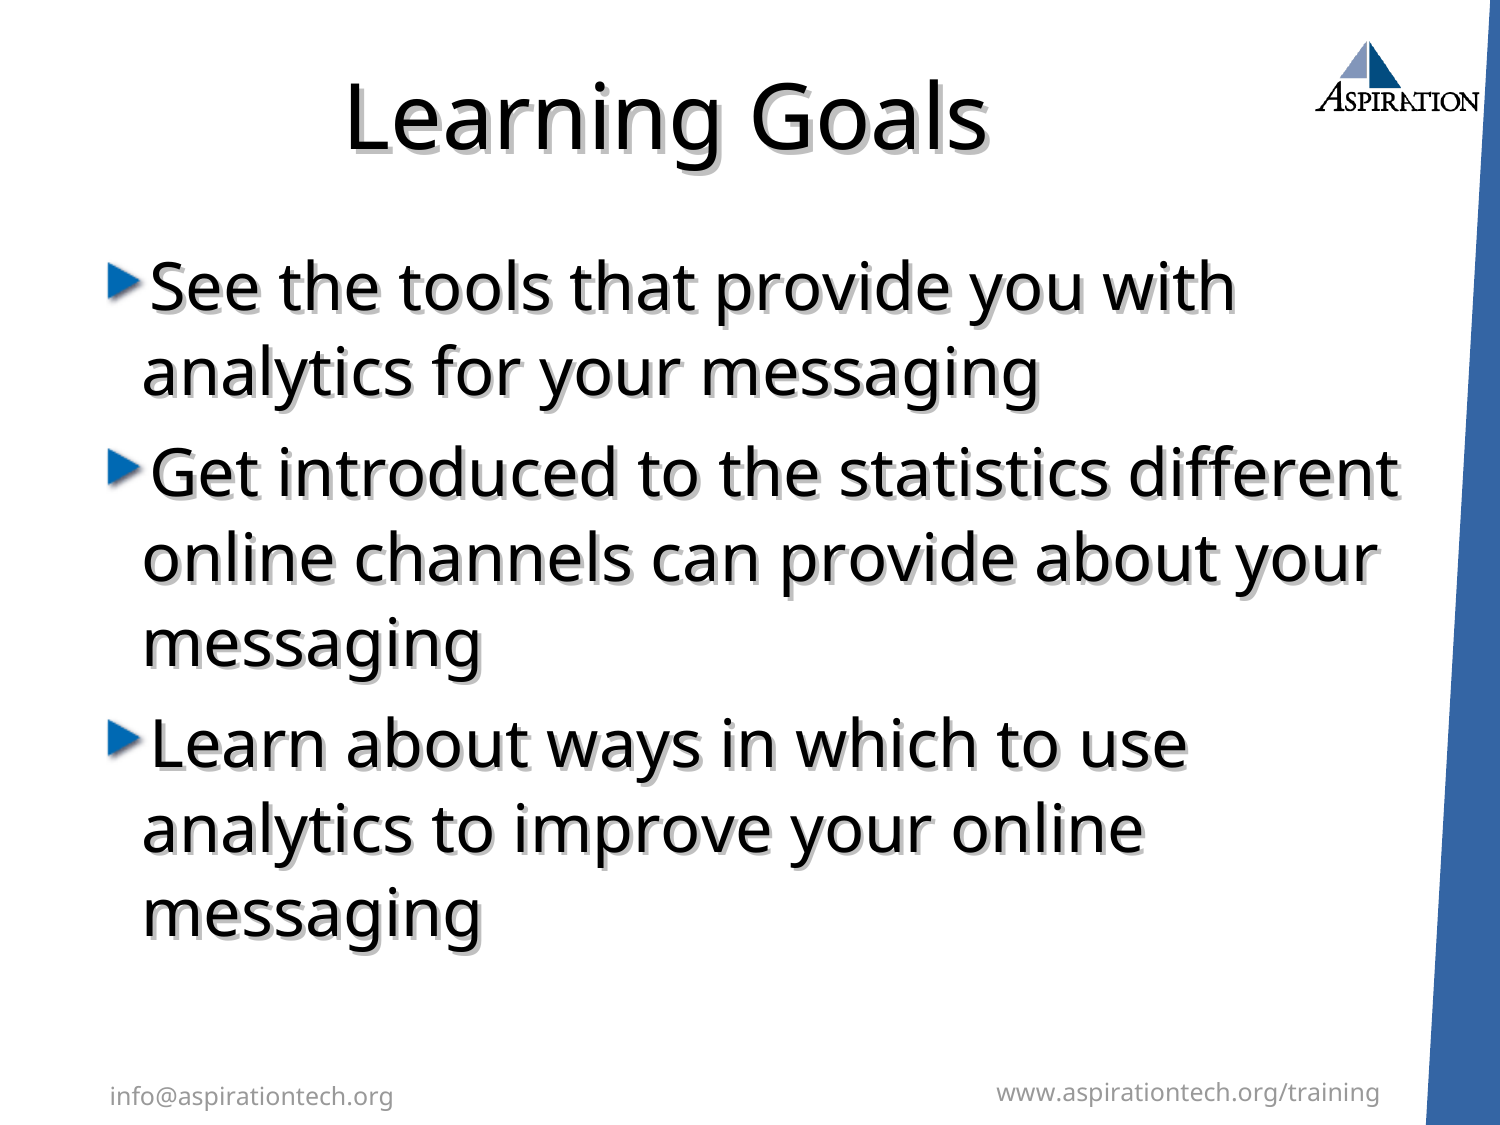

# Learning Goals
See the tools that provide you with analytics for your messaging
Get introduced to the statistics different online channels can provide about your messaging
Learn about ways in which to use analytics to improve your online messaging